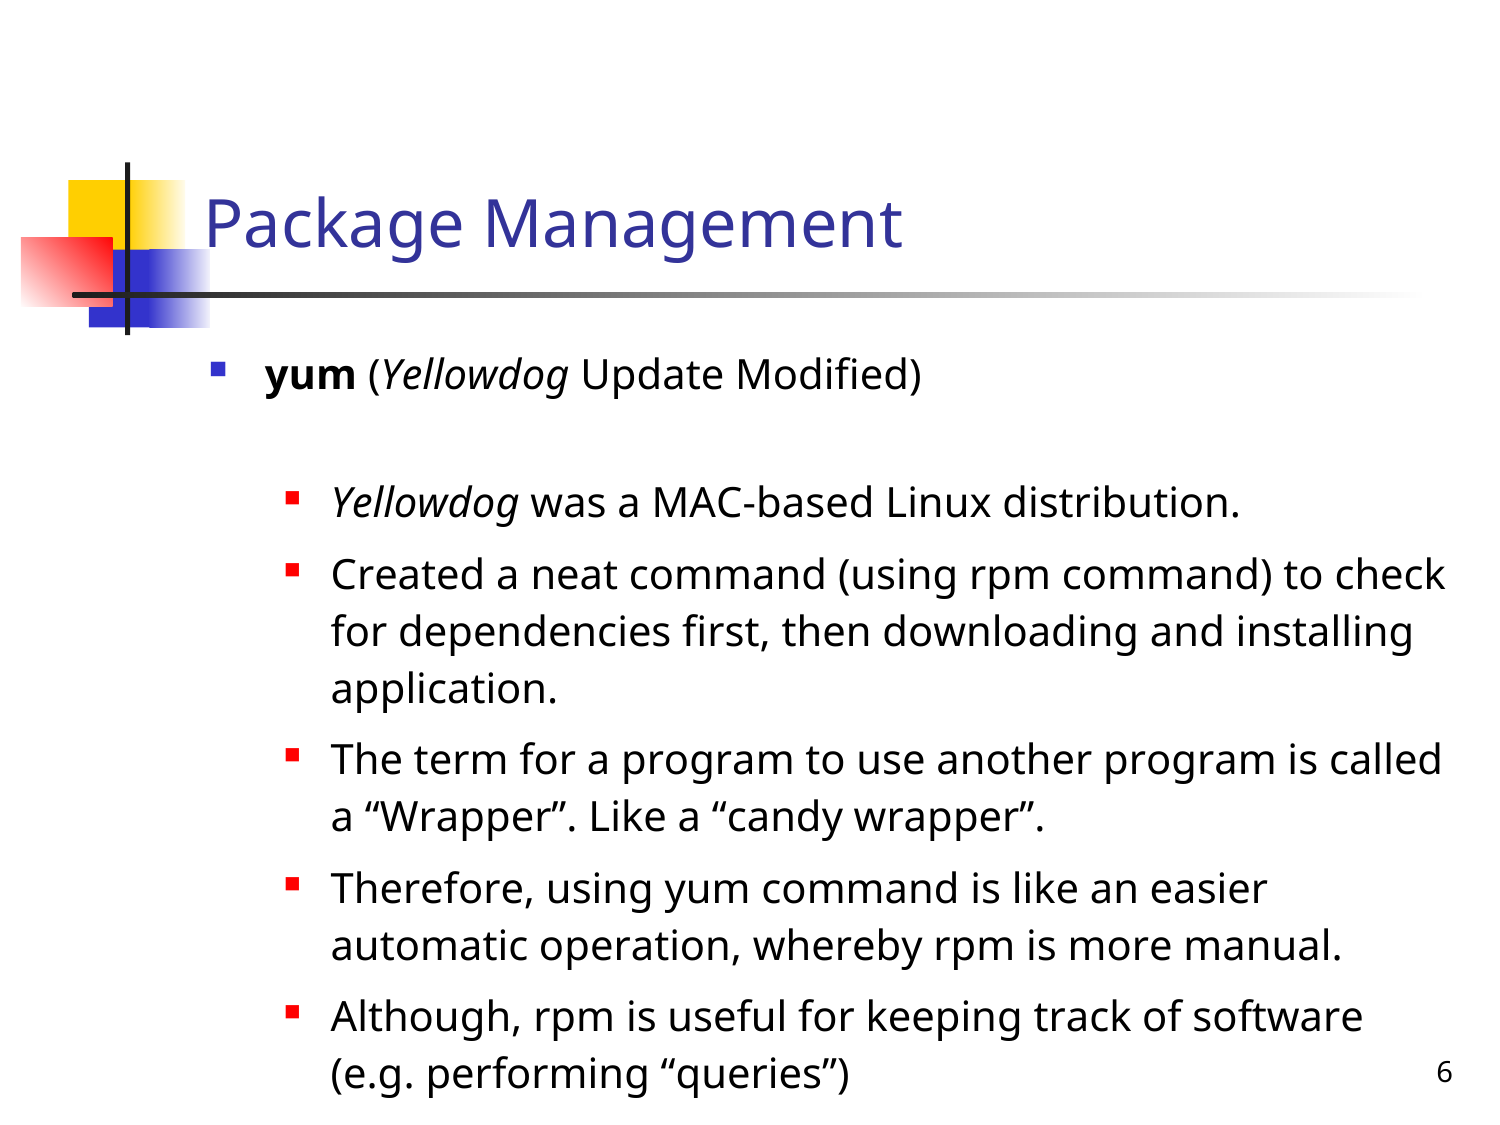

# Package Management
yum (Yellowdog Update Modified)
Yellowdog was a MAC-based Linux distribution.
Created a neat command (using rpm command) to check for dependencies first, then downloading and installing application.
The term for a program to use another program is called a “Wrapper”. Like a “candy wrapper”.
Therefore, using yum command is like an easier automatic operation, whereby rpm is more manual.
Although, rpm is useful for keeping track of software (e.g. performing “queries”)
6